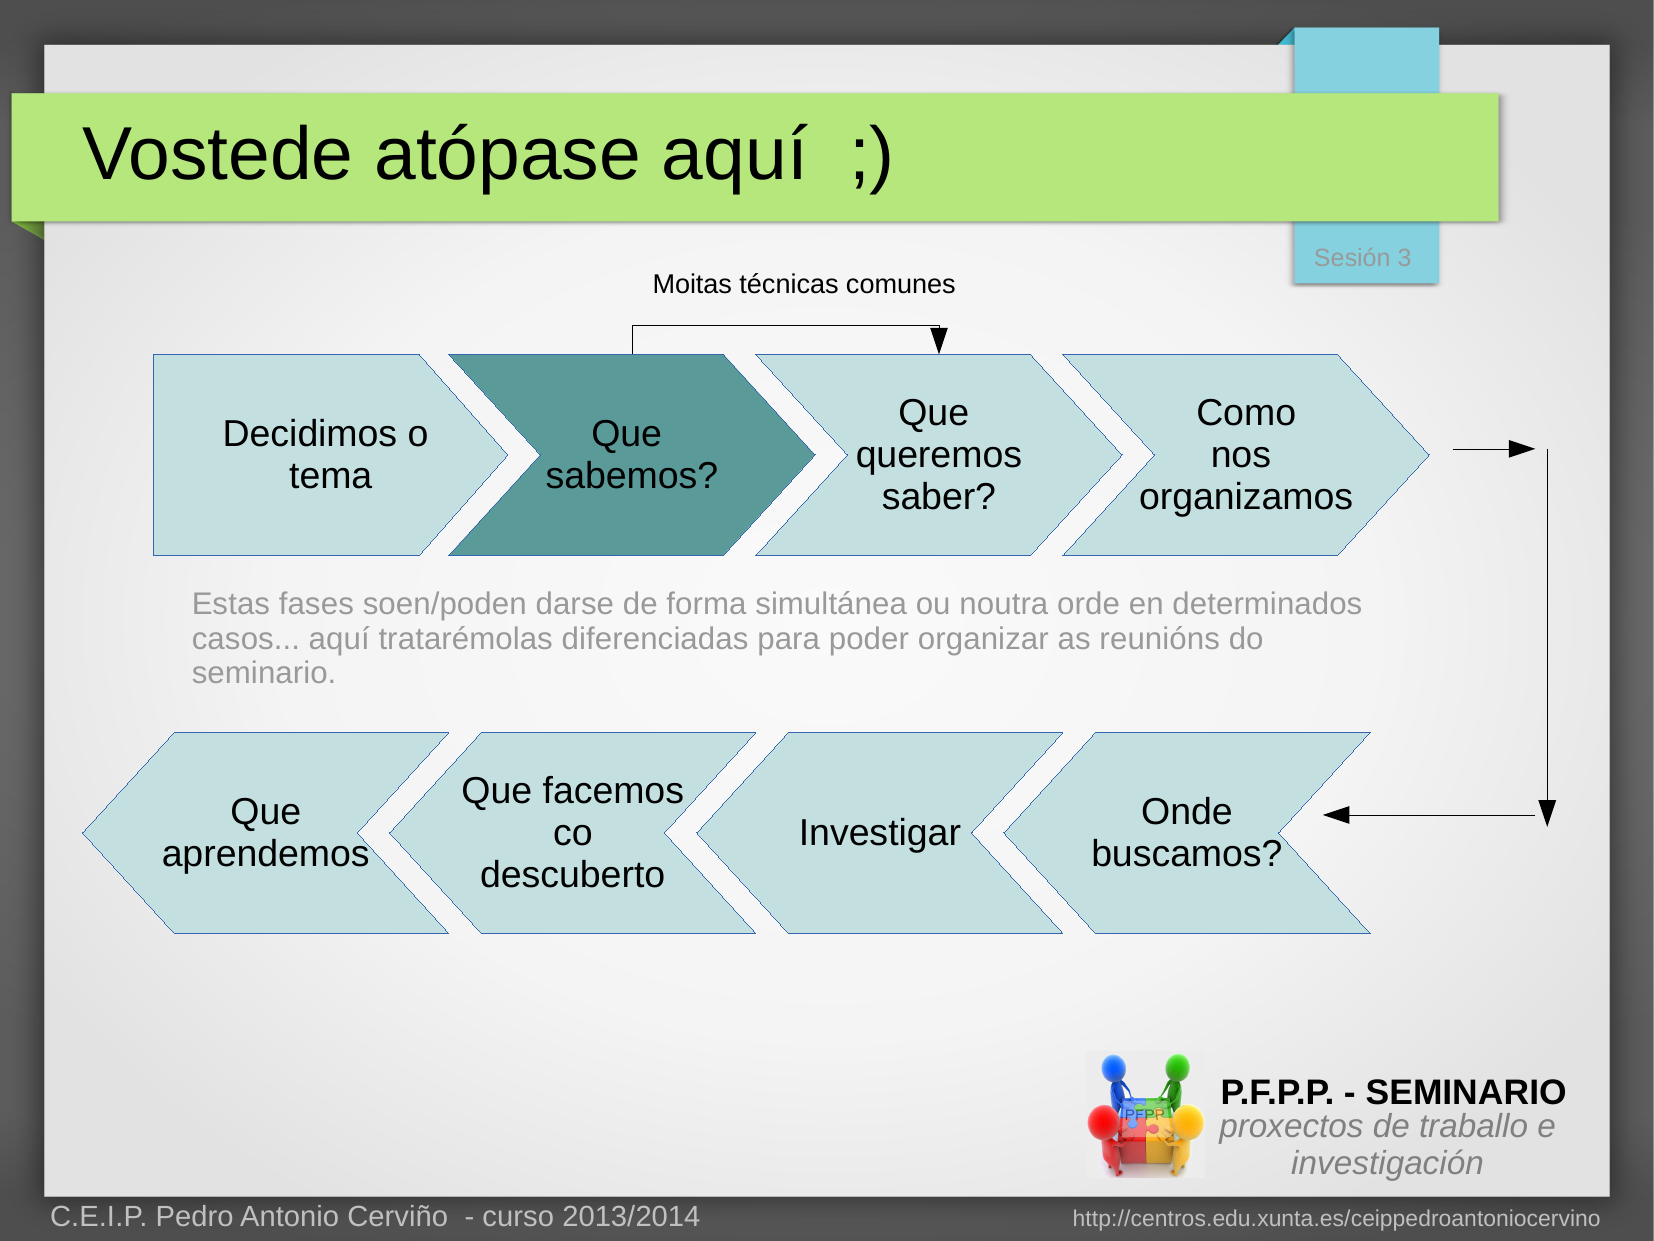

# Vostede atópase aquí ;)
Sesión 3
Moitas técnicas comunes
Decidimos o
tema
Que
sabemos?
Que
queremos
saber?
Como
nos
organizamos
Estas fases soen/poden darse de forma simultánea ou noutra orde en determinados casos... aquí tratarémolas diferenciadas para poder organizar as reunións do seminario.
Que
aprendemos
Que facemos
co
descuberto
Investigar
Onde
buscamos?
P.F.P.P. - SEMINARIO
proxectos de traballo e investigación
C.E.I.P. Pedro Antonio Cerviño - curso 2013/2014 http://centros.edu.xunta.es/ceippedroantoniocervino